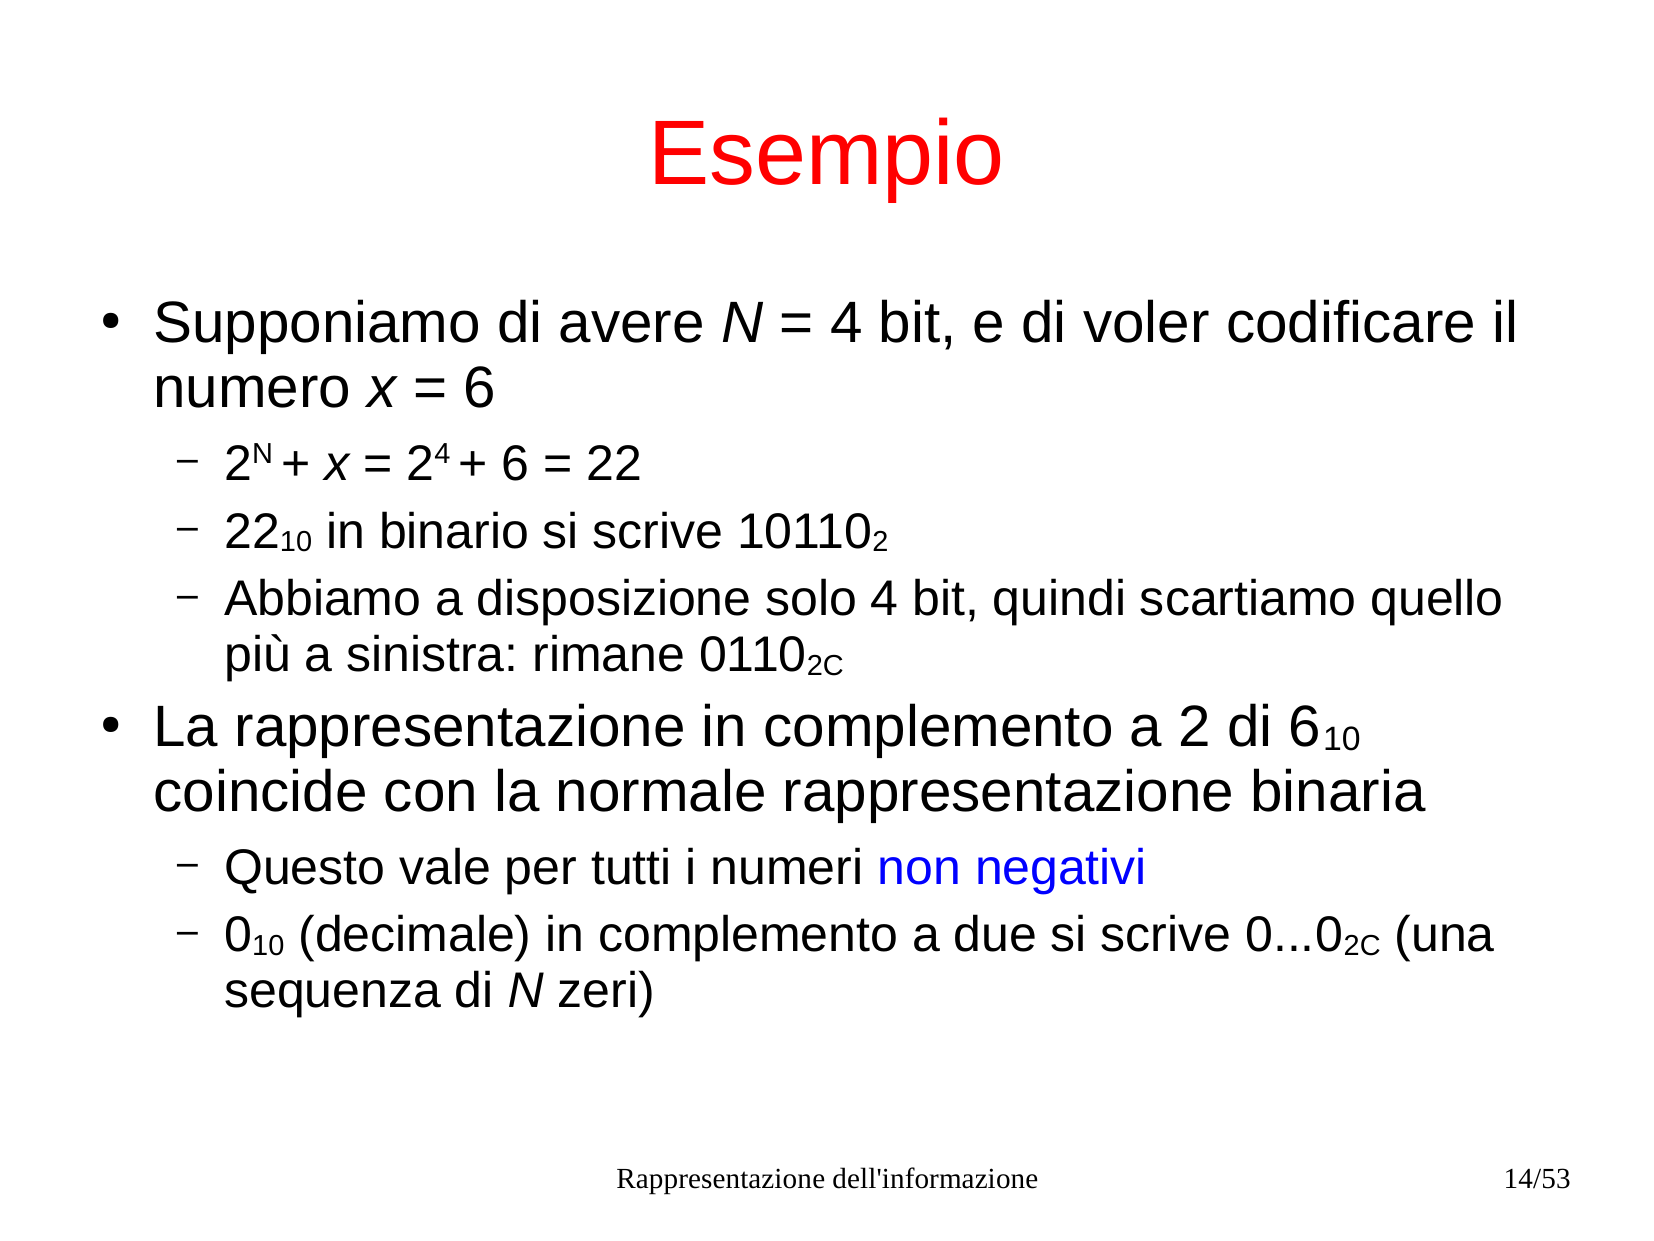

# Esempio
Supponiamo di avere N = 4 bit, e di voler codificare il numero x = 6
2N + x = 24 + 6 = 22
2210 in binario si scrive 101102
Abbiamo a disposizione solo 4 bit, quindi scartiamo quello più a sinistra: rimane 01102C
La rappresentazione in complemento a 2 di 610 coincide con la normale rappresentazione binaria
Questo vale per tutti i numeri non negativi
010 (decimale) in complemento a due si scrive 0...02C (una sequenza di N zeri)
Rappresentazione dell'informazione
14